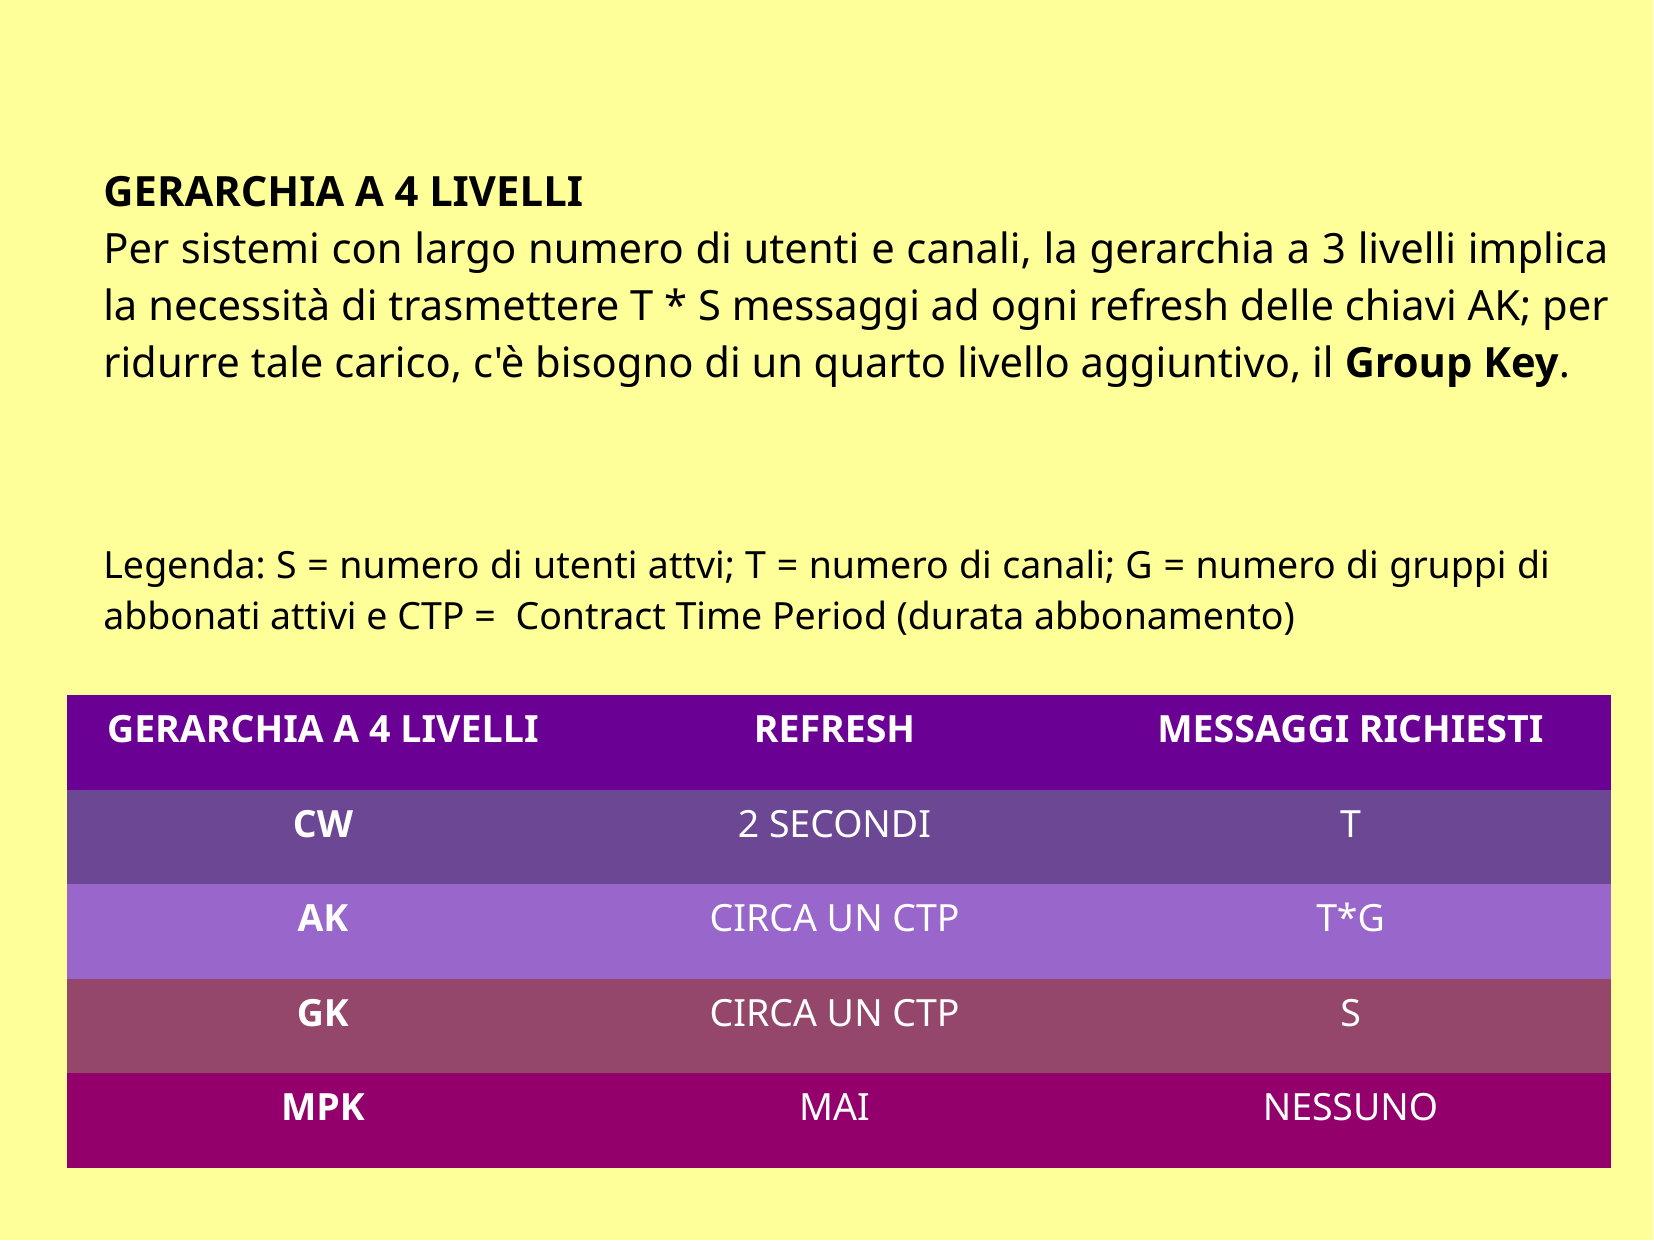

GERARCHIA A 4 LIVELLI
Per sistemi con largo numero di utenti e canali, la gerarchia a 3 livelli implica la necessità di trasmettere T * S messaggi ad ogni refresh delle chiavi AK; per ridurre tale carico, c'è bisogno di un quarto livello aggiuntivo, il Group Key.
Legenda: S = numero di utenti attvi; T = numero di canali; G = numero di gruppi di abbonati attivi e CTP = Contract Time Period (durata abbonamento)
| GERARCHIA A 4 LIVELLI | REFRESH | MESSAGGI RICHIESTI |
| --- | --- | --- |
| CW | 2 SECONDI | T |
| AK | CIRCA UN CTP | T\*G |
| GK | CIRCA UN CTP | S |
| MPK | MAI | NESSUNO |